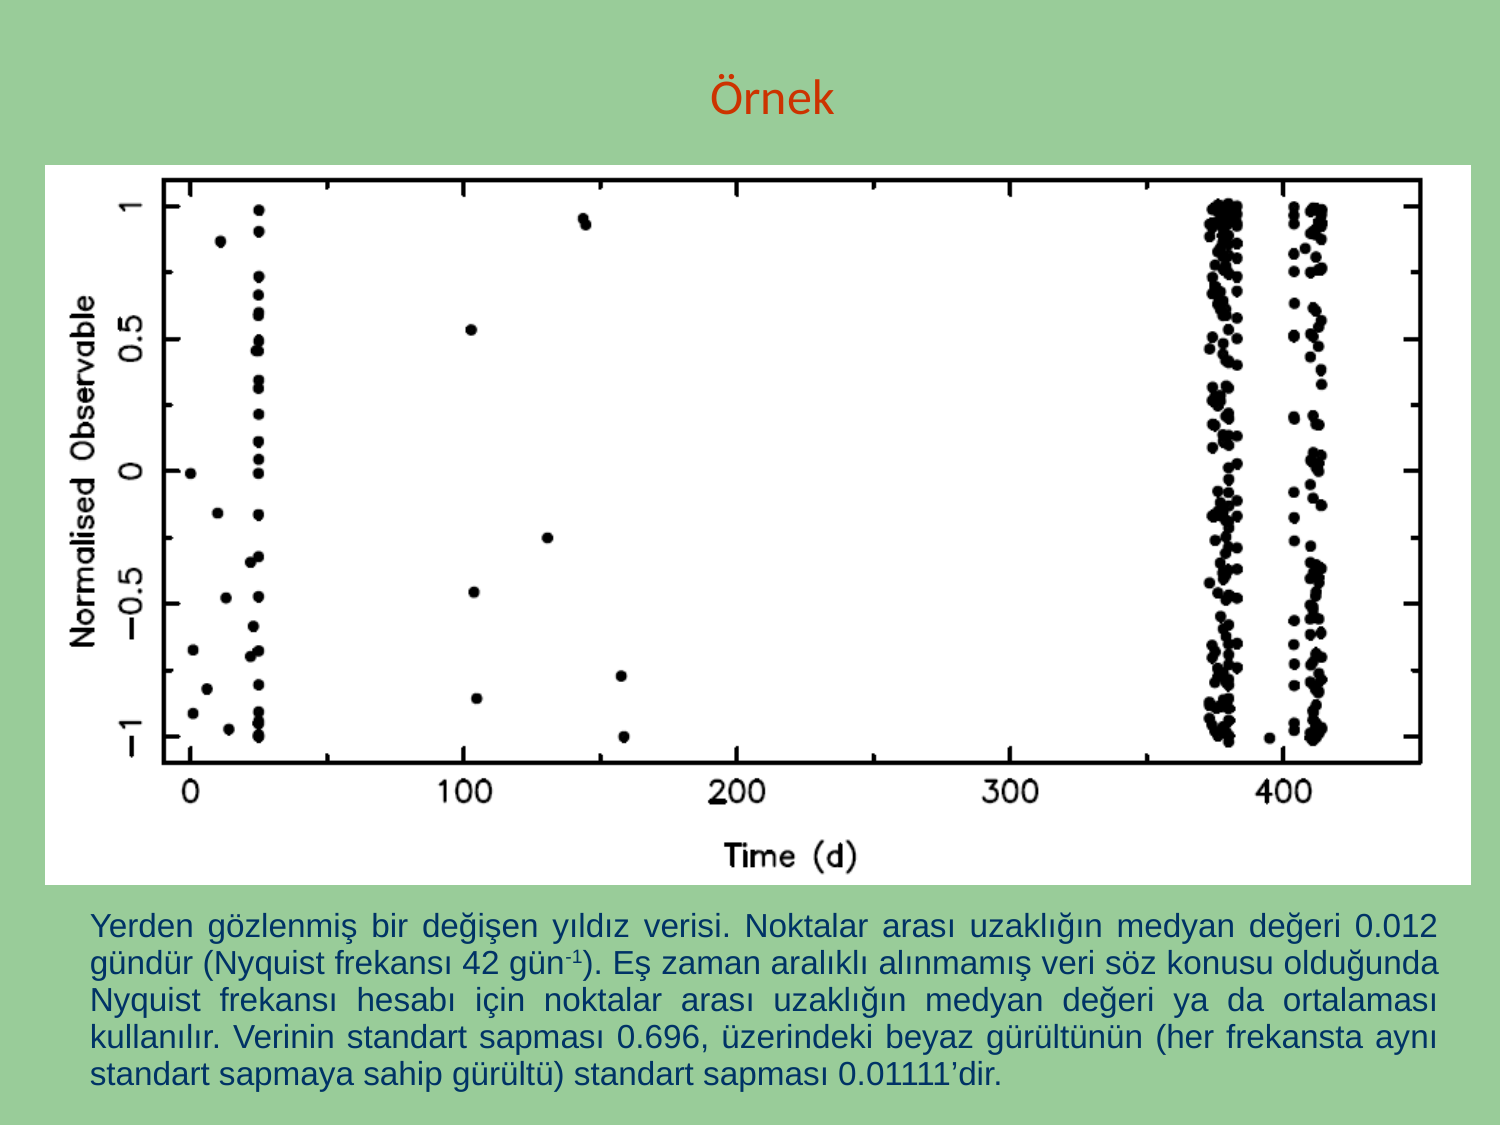

# Örnek
Yerden gözlenmiş bir değişen yıldız verisi. Noktalar arası uzaklığın medyan değeri 0.012 gündür (Nyquist frekansı 42 gün-1). Eş zaman aralıklı alınmamış veri söz konusu olduğunda Nyquist frekansı hesabı için noktalar arası uzaklığın medyan değeri ya da ortalaması kullanılır. Verinin standart sapması 0.696, üzerindeki beyaz gürültünün (her frekansta aynı standart sapmaya sahip gürültü) standart sapması 0.01111’dir.